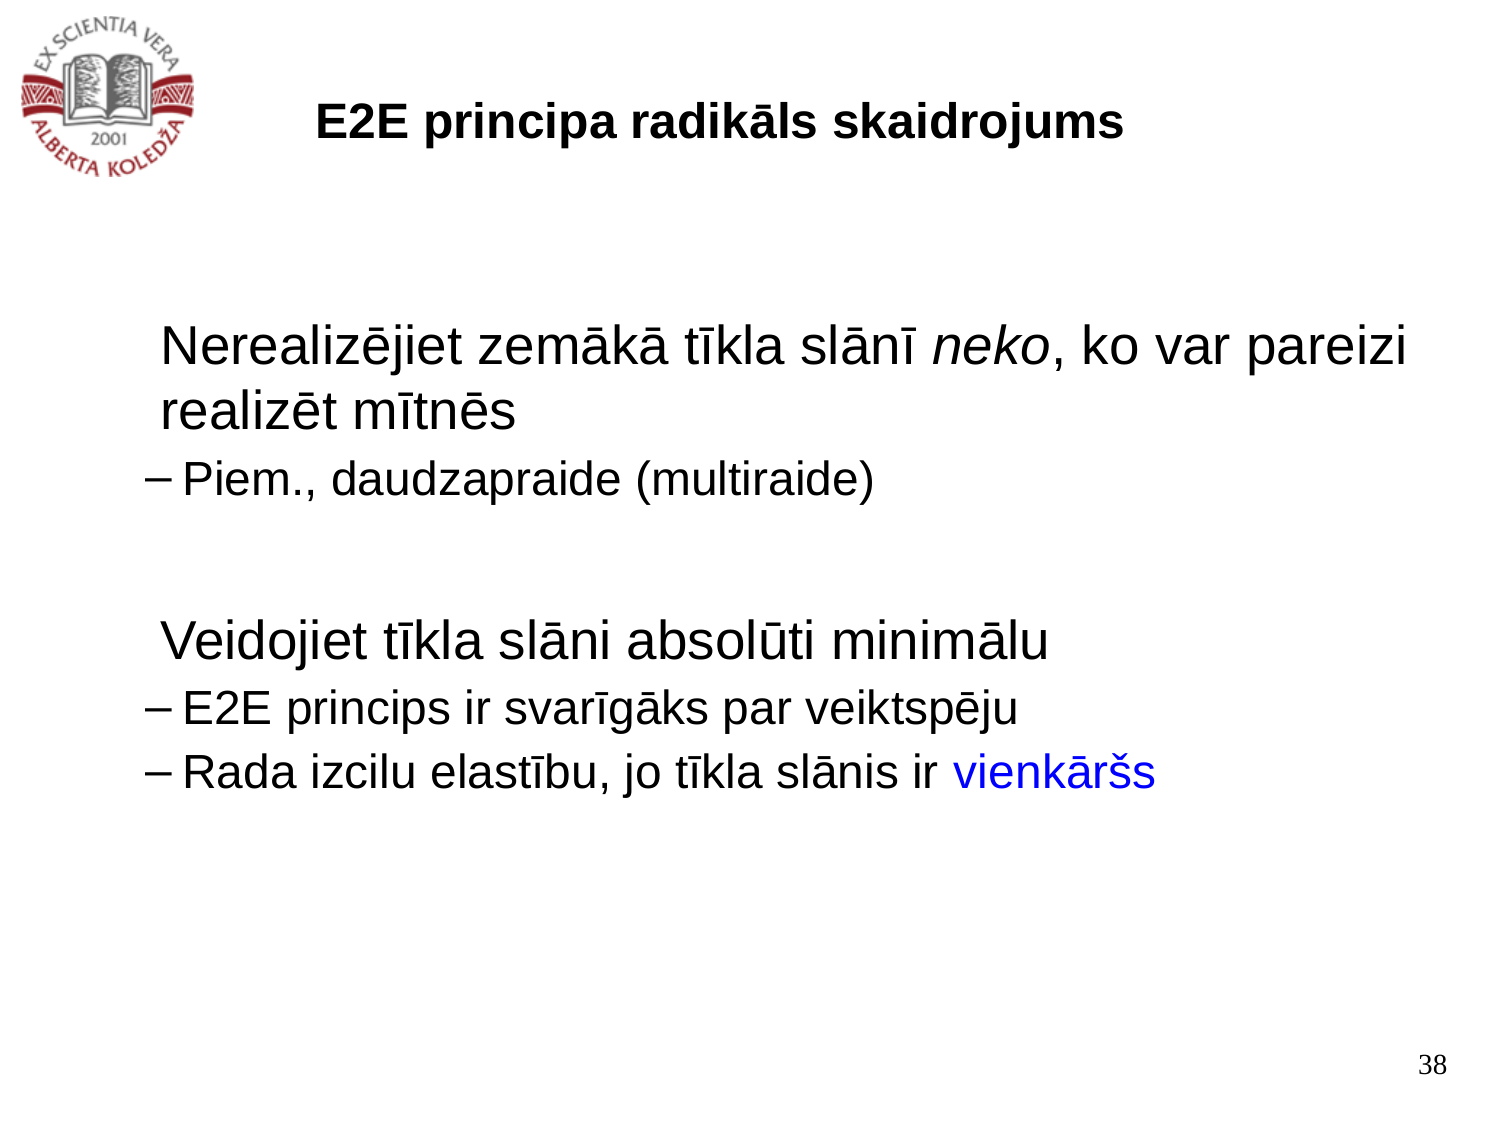

# E2E principa radikāls skaidrojums
Nerealizējiet zemākā tīkla slānī neko, ko var pareizi realizēt mītnēs
Piem., daudzapraide (multiraide)
Veidojiet tīkla slāni absolūti minimālu
E2E princips ir svarīgāks par veiktspēju
Rada izcilu elastību, jo tīkla slānis ir vienkāršs